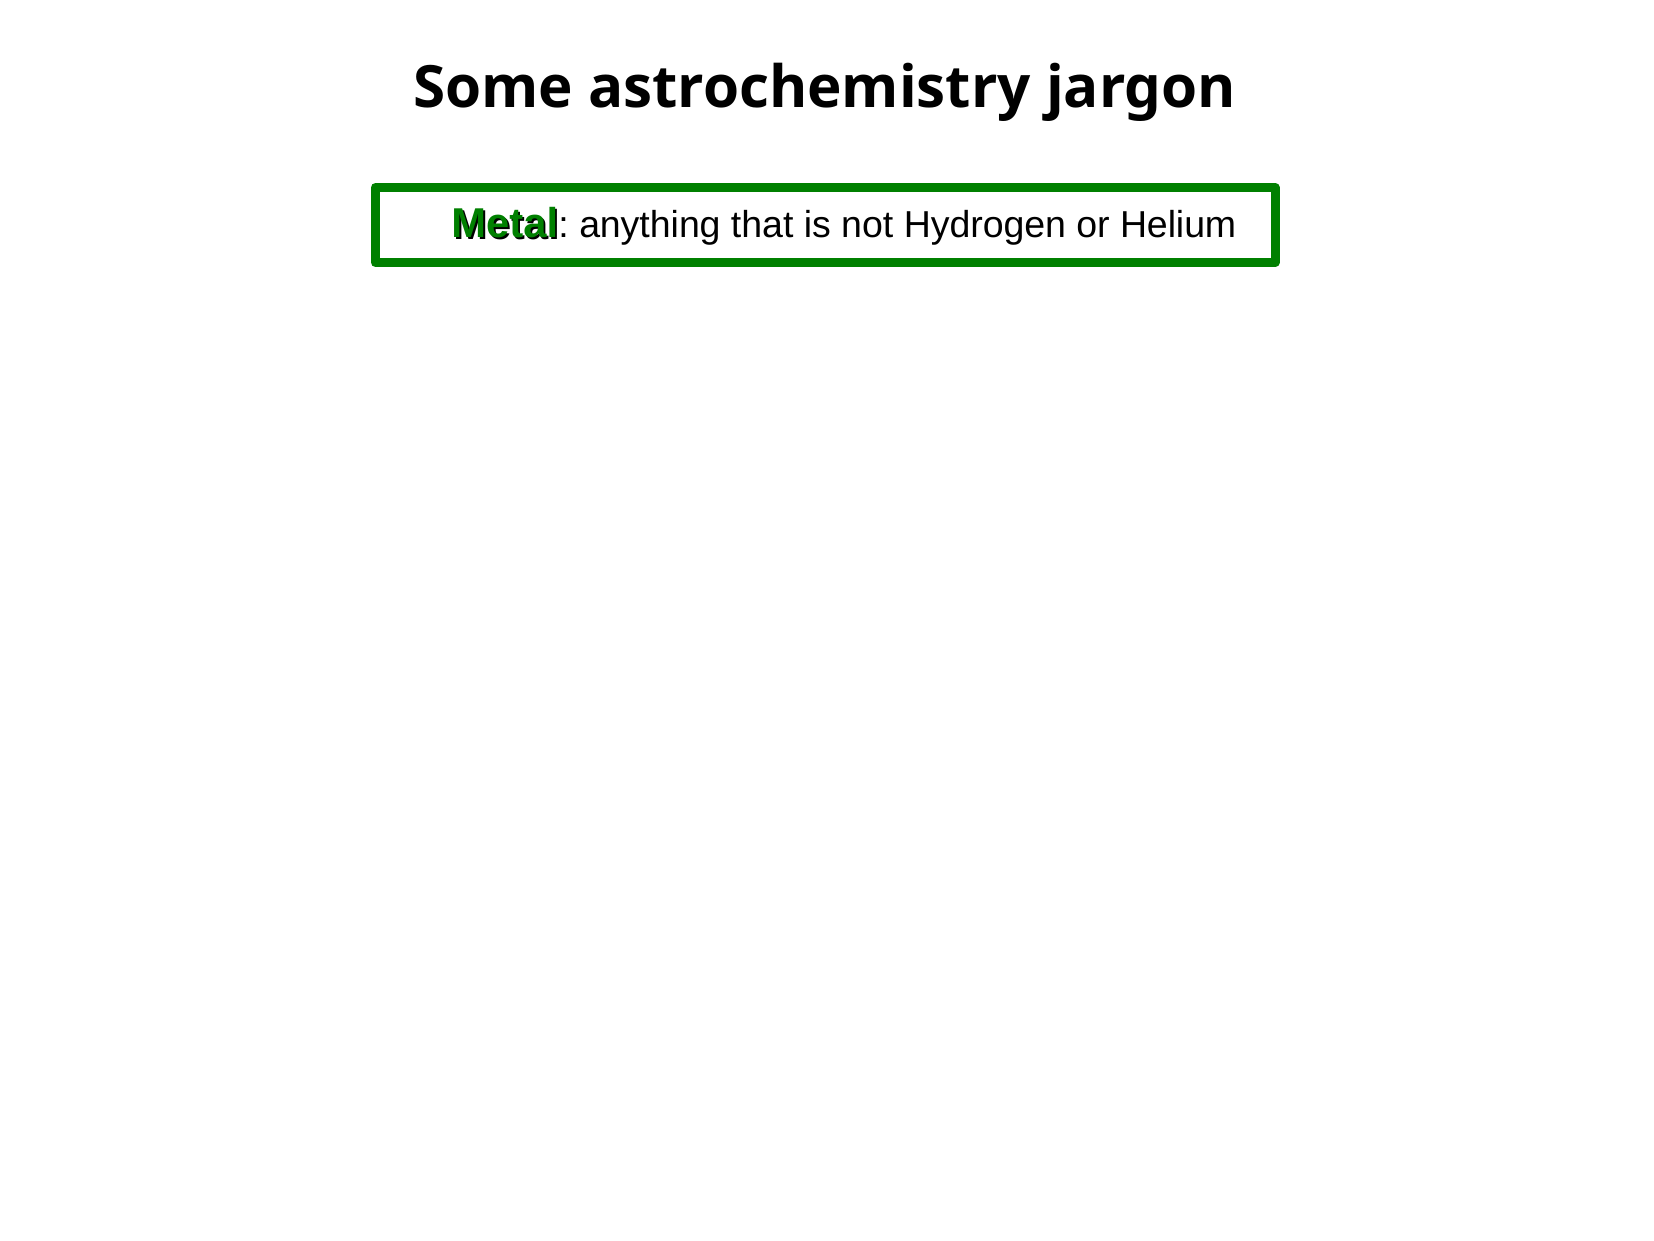

Some astrochemistry jargon
Metal: anything that is not Hydrogen or Helium